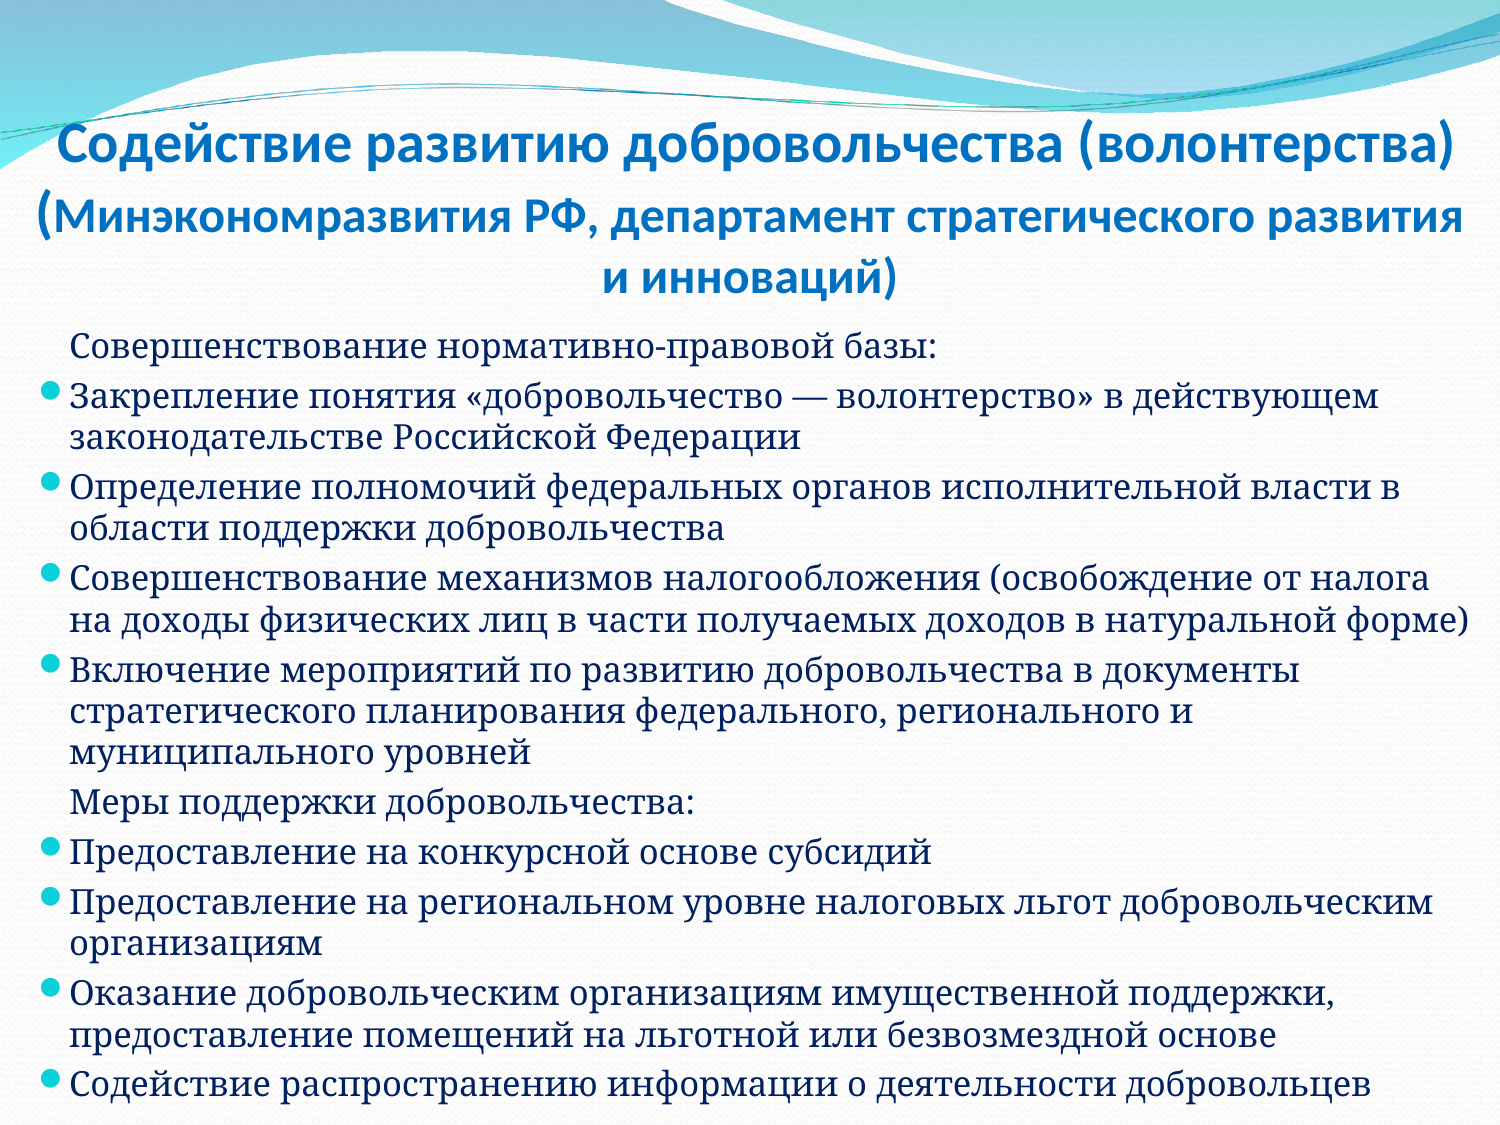

# Содействие развитию добровольчества (волонтерства) (Минэкономразвития РФ, департамент стратегического развития и инноваций)
Совершенствование нормативно-правовой базы:
Закрепление понятия «добровольчество — волонтерство» в действующем законодательстве Российской Федерации
Определение полномочий федеральных органов исполнительной власти в области поддержки добровольчества
Совершенствование механизмов налогообложения (освобождение от налога на доходы физических лиц в части получаемых доходов в натуральной форме)
Включение мероприятий по развитию добровольчества в документы стратегического планирования федерального, регионального и муниципального уровней
Меры поддержки добровольчества:
Предоставление на конкурсной основе субсидий
Предоставление на региональном уровне налоговых льгот добровольческим организациям
Оказание добровольческим организациям имущественной поддержки, предоставление помещений на льготной или безвозмездной основе
Содействие распространению информации о деятельности добровольцев